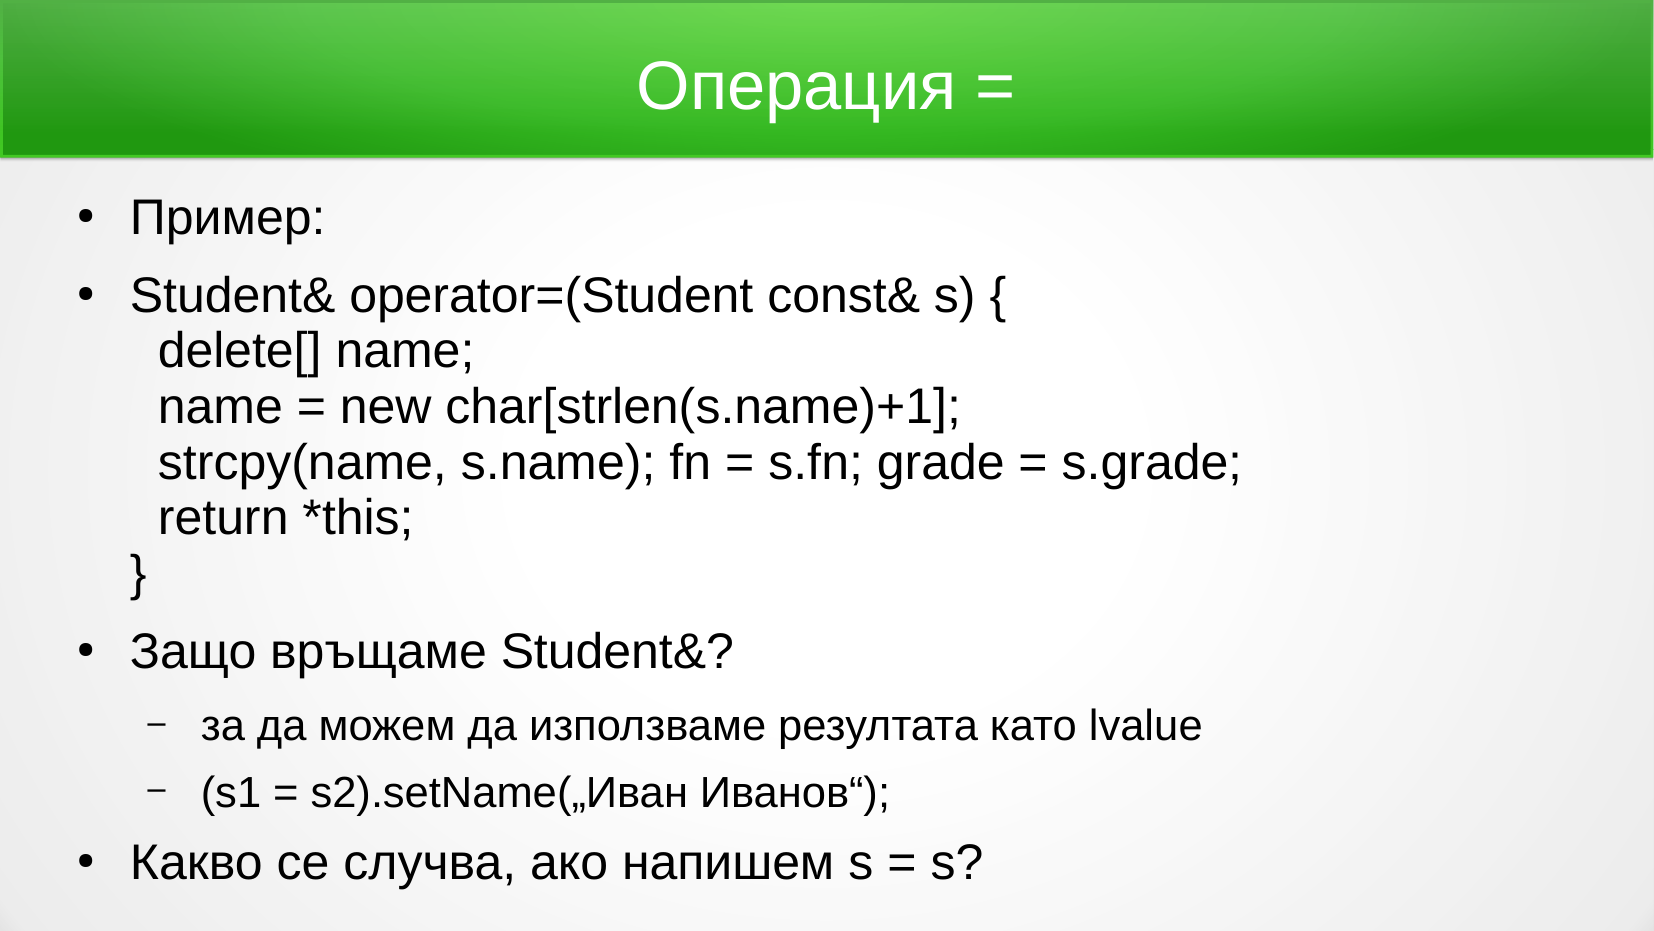

# Операция =
Пример:
Student& operator=(Student const& s) {
 delete[] name;
 name = new char[strlen(s.name)+1];
 strcpy(name, s.name); fn = s.fn; grade = s.grade;
 return *this;
}
Защо връщаме Student&?
за да можем да използваме резултата като lvalue
(s1 = s2).setName(„Иван Иванов“);
Какво се случва, ако напишем s = s?